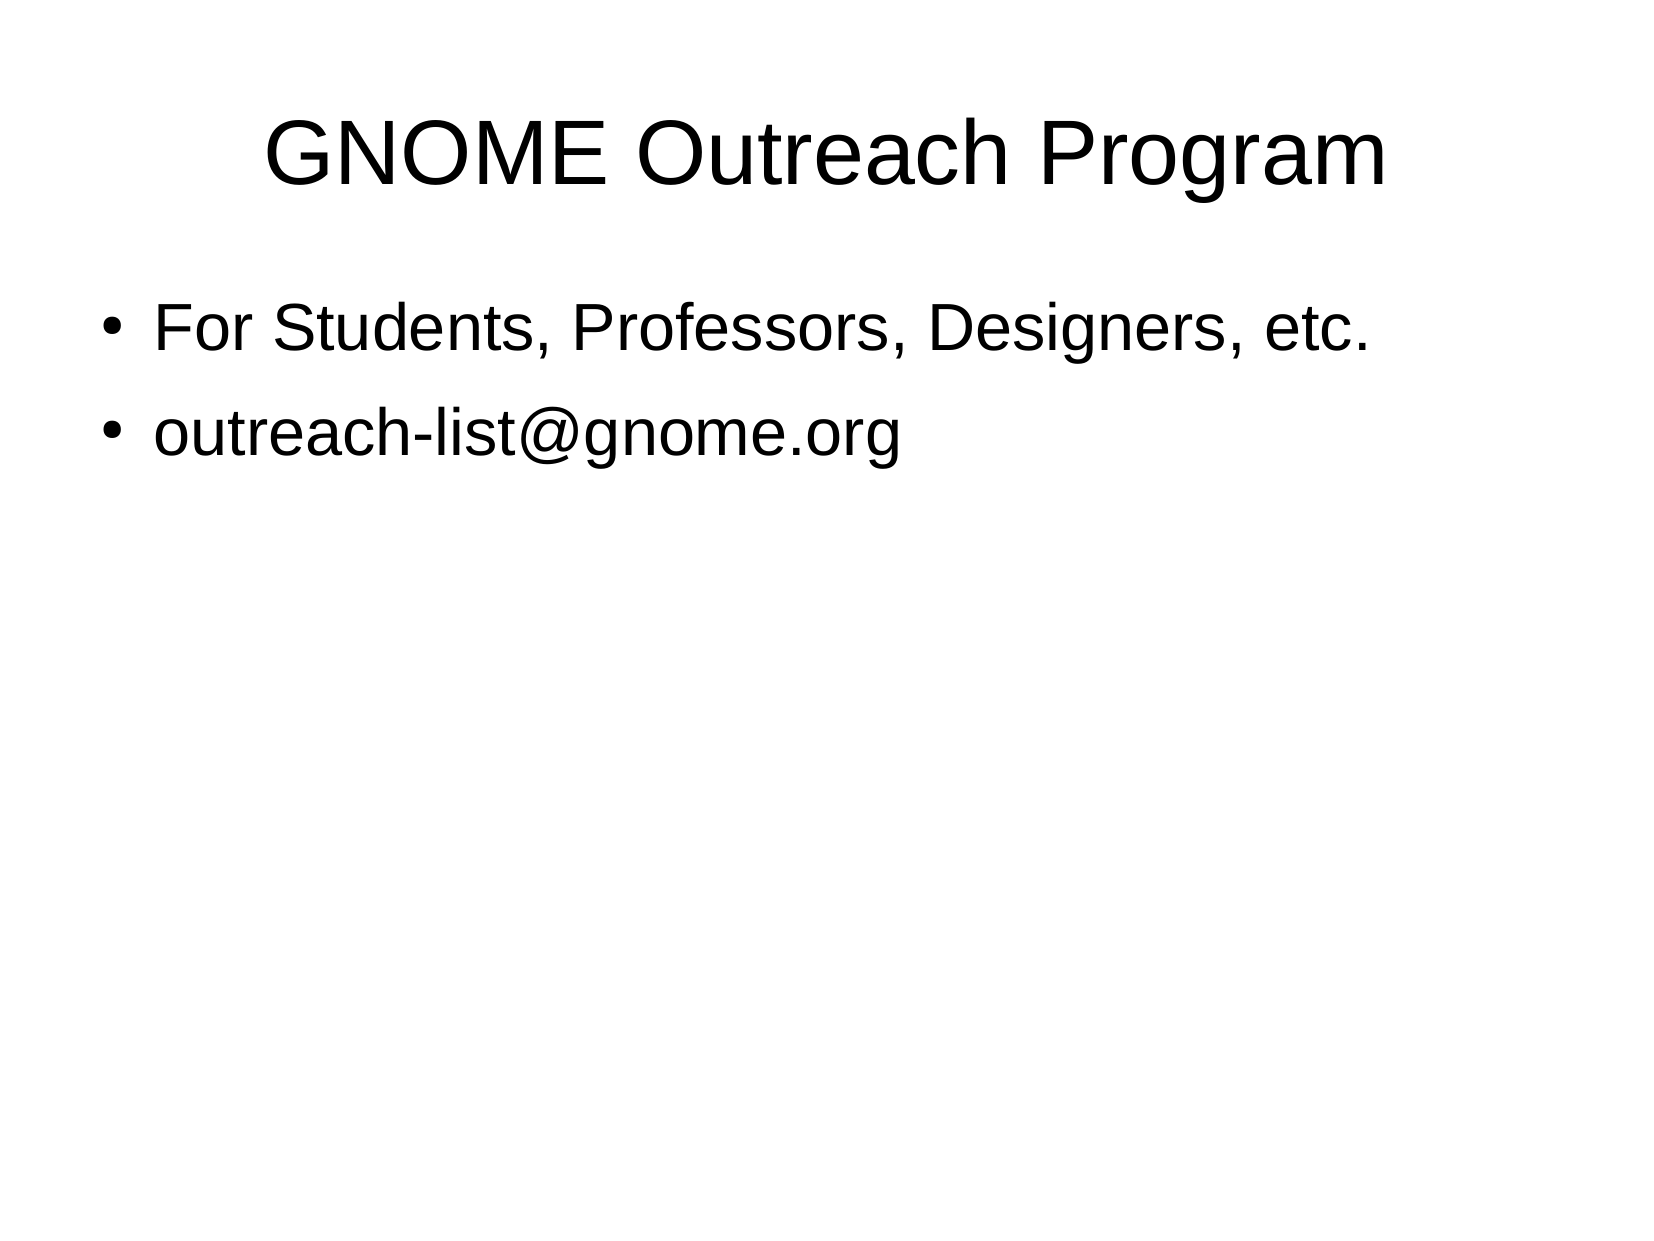

# GNOME Outreach Program
For Students, Professors, Designers, etc.
outreach-list@gnome.org